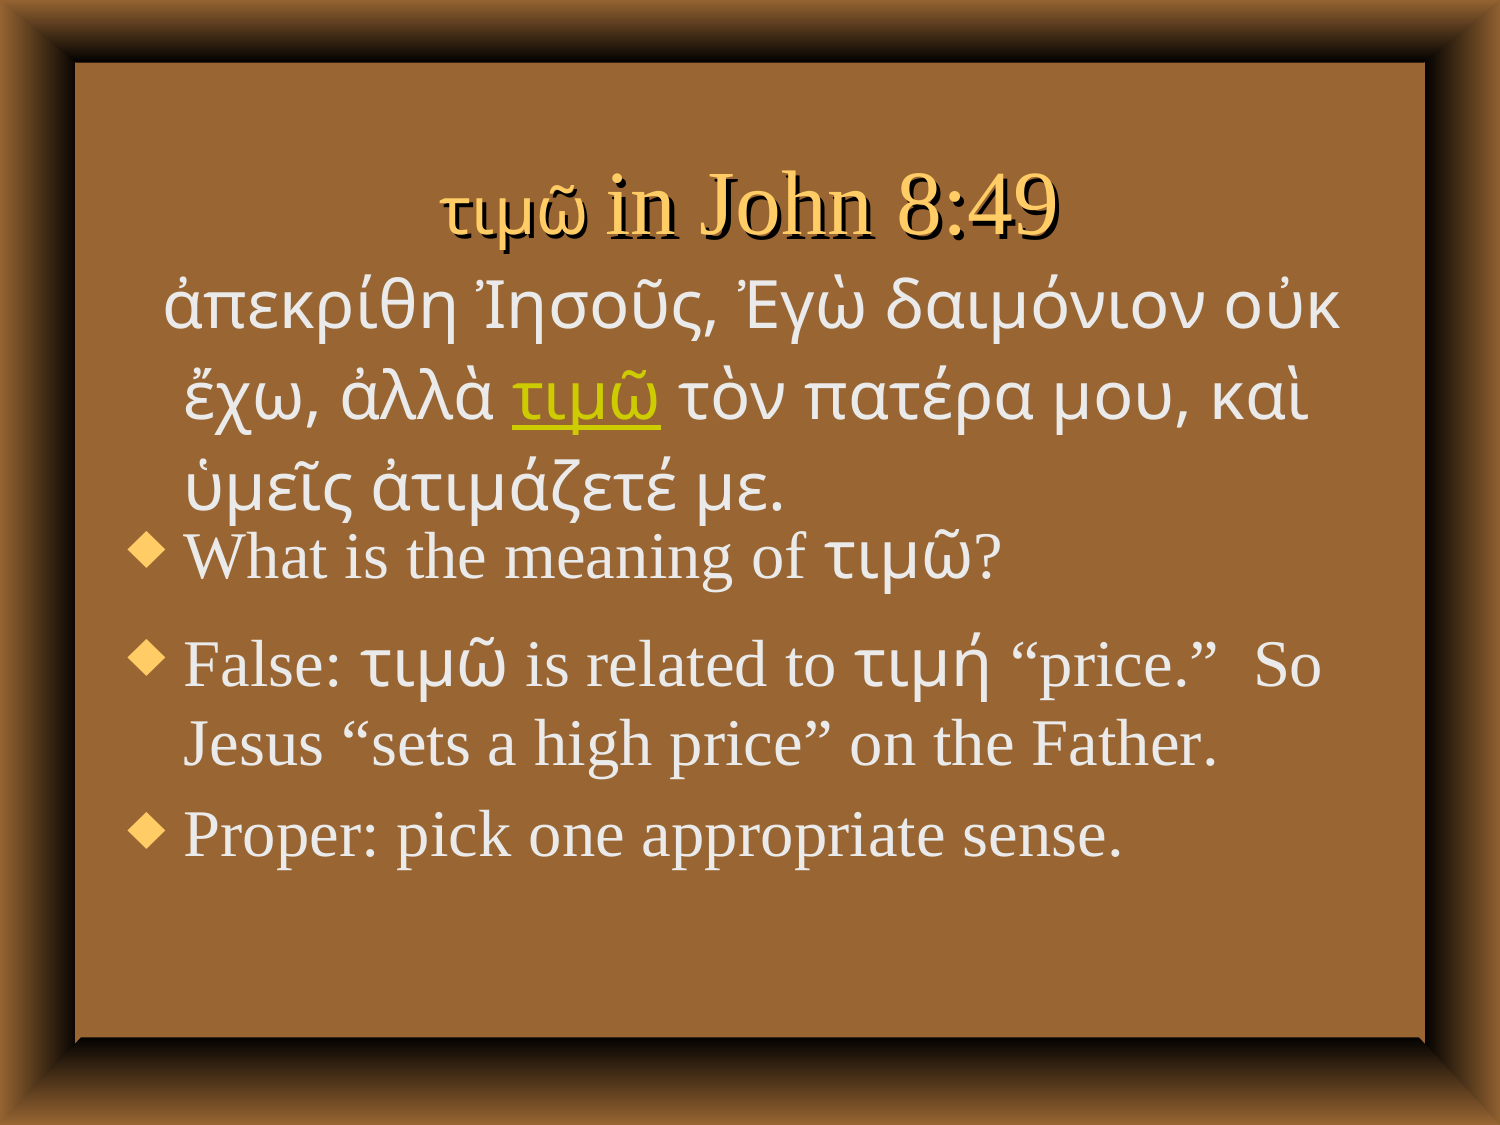

# τιμῶ in John 8:49
 ἀπεκρίθη Ἰησοῦς, Ἐγὼ δαιμόνιον οὐκ ἔχω, ἀλλὰ τιμῶ τὸν πατέρα μου, καὶ ὑμεῖς ἀτιμάζετέ με.
What is the meaning of τιμῶ?
False: τιμῶ is related to τιμή “price.” So Jesus “sets a high price” on the Father.
Proper: pick one appropriate sense.